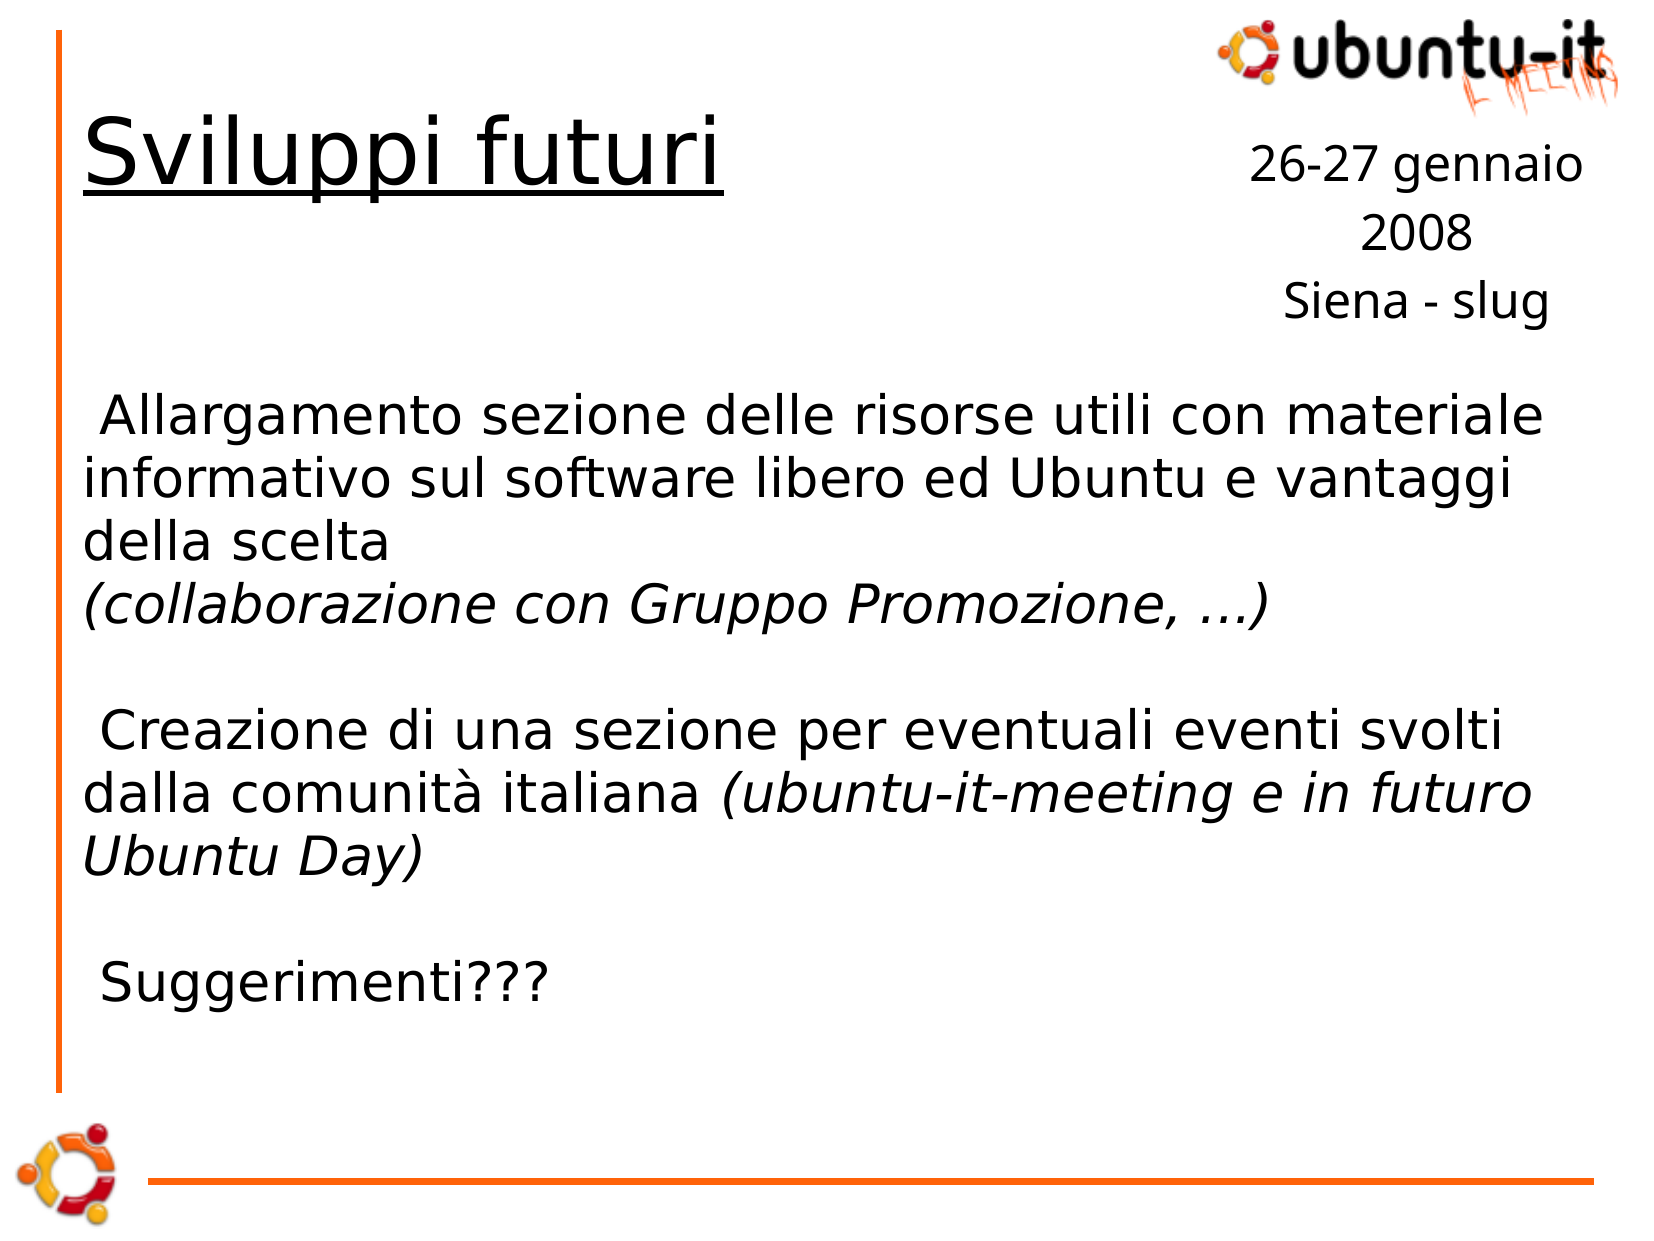

# Sviluppi futuri
 Allargamento sezione delle risorse utili con materiale informativo sul software libero ed Ubuntu e vantaggi della scelta
(collaborazione con Gruppo Promozione, ...)
 Creazione di una sezione per eventuali eventi svolti dalla comunità italiana (ubuntu-it-meeting e in futuro Ubuntu Day)
 Suggerimenti???